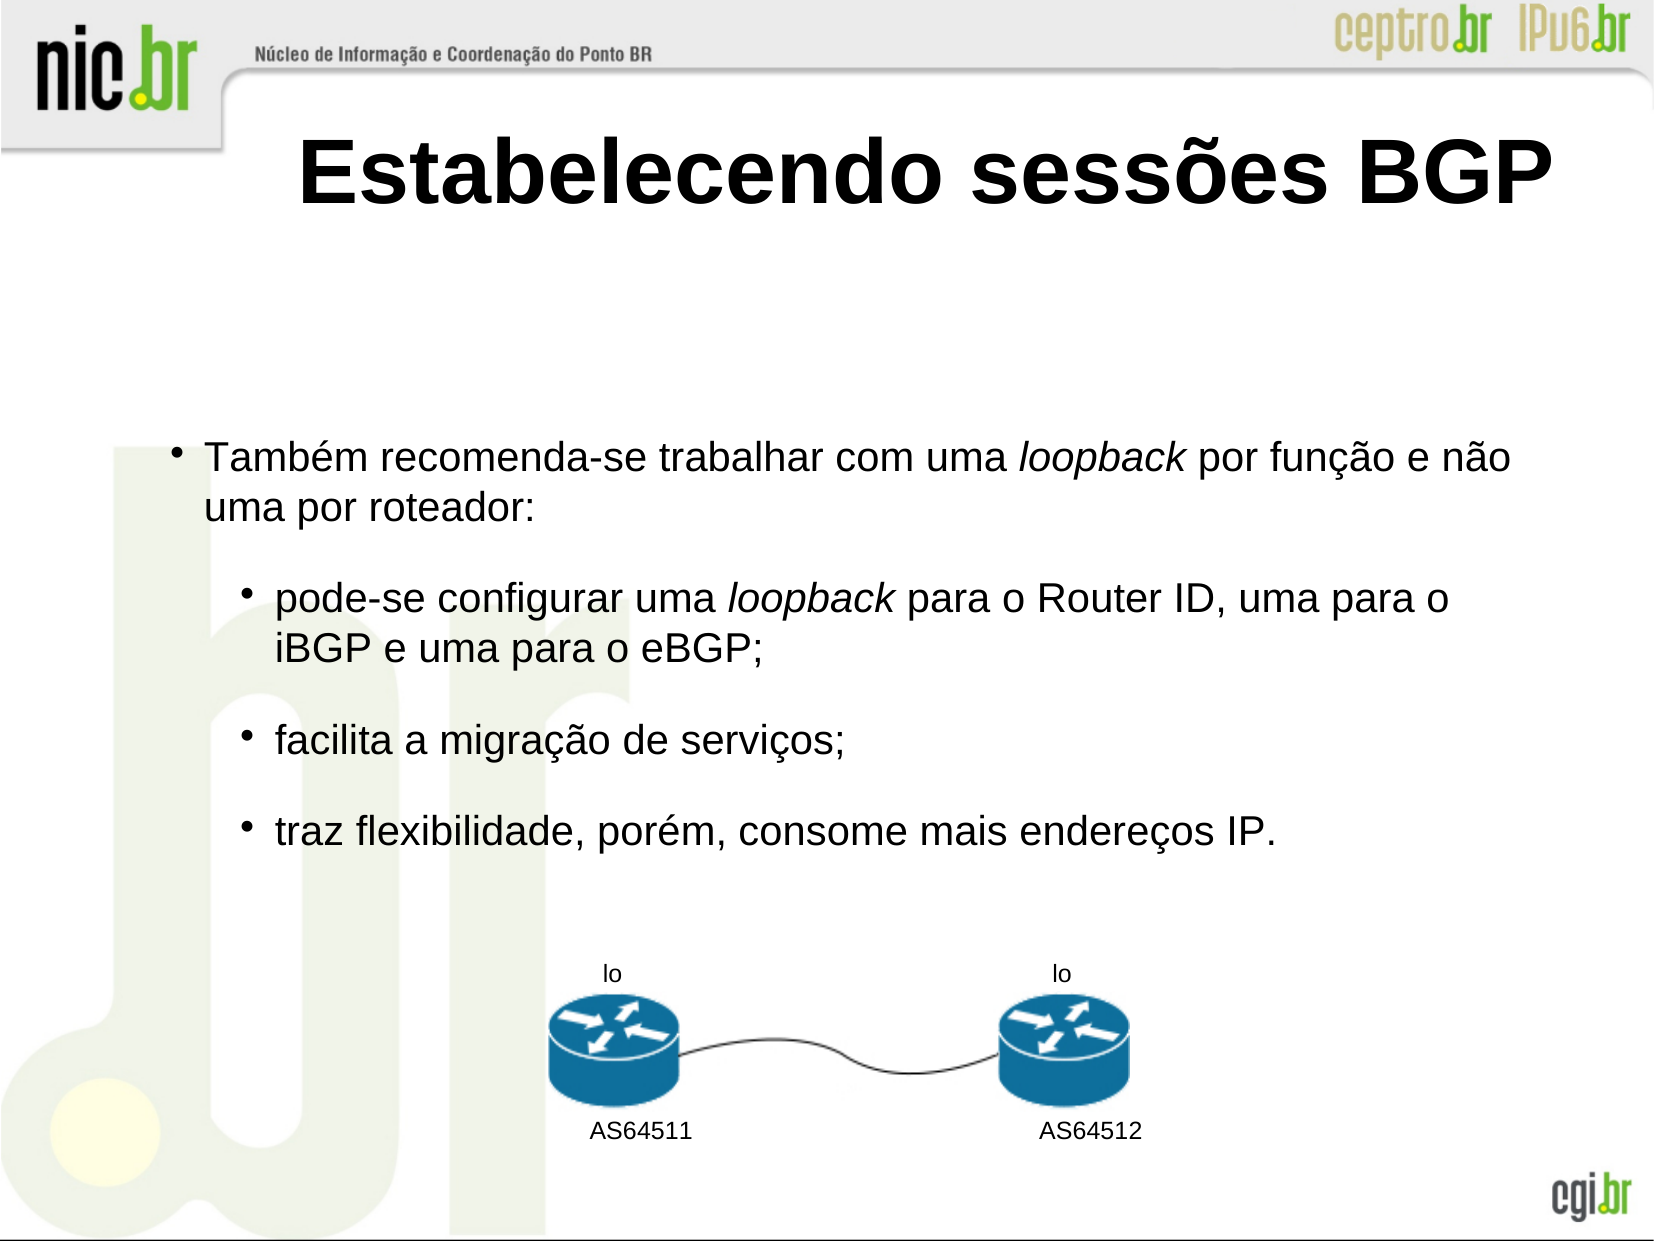

Estabelecendo sessões BGP
Também recomenda-se trabalhar com uma loopback por função e não uma por roteador:
pode-se configurar uma loopback para o Router ID, uma para o iBGP e uma para o eBGP;
facilita a migração de serviços;
traz flexibilidade, porém, consome mais endereços IP.
lo
lo
AS64511
AS64512